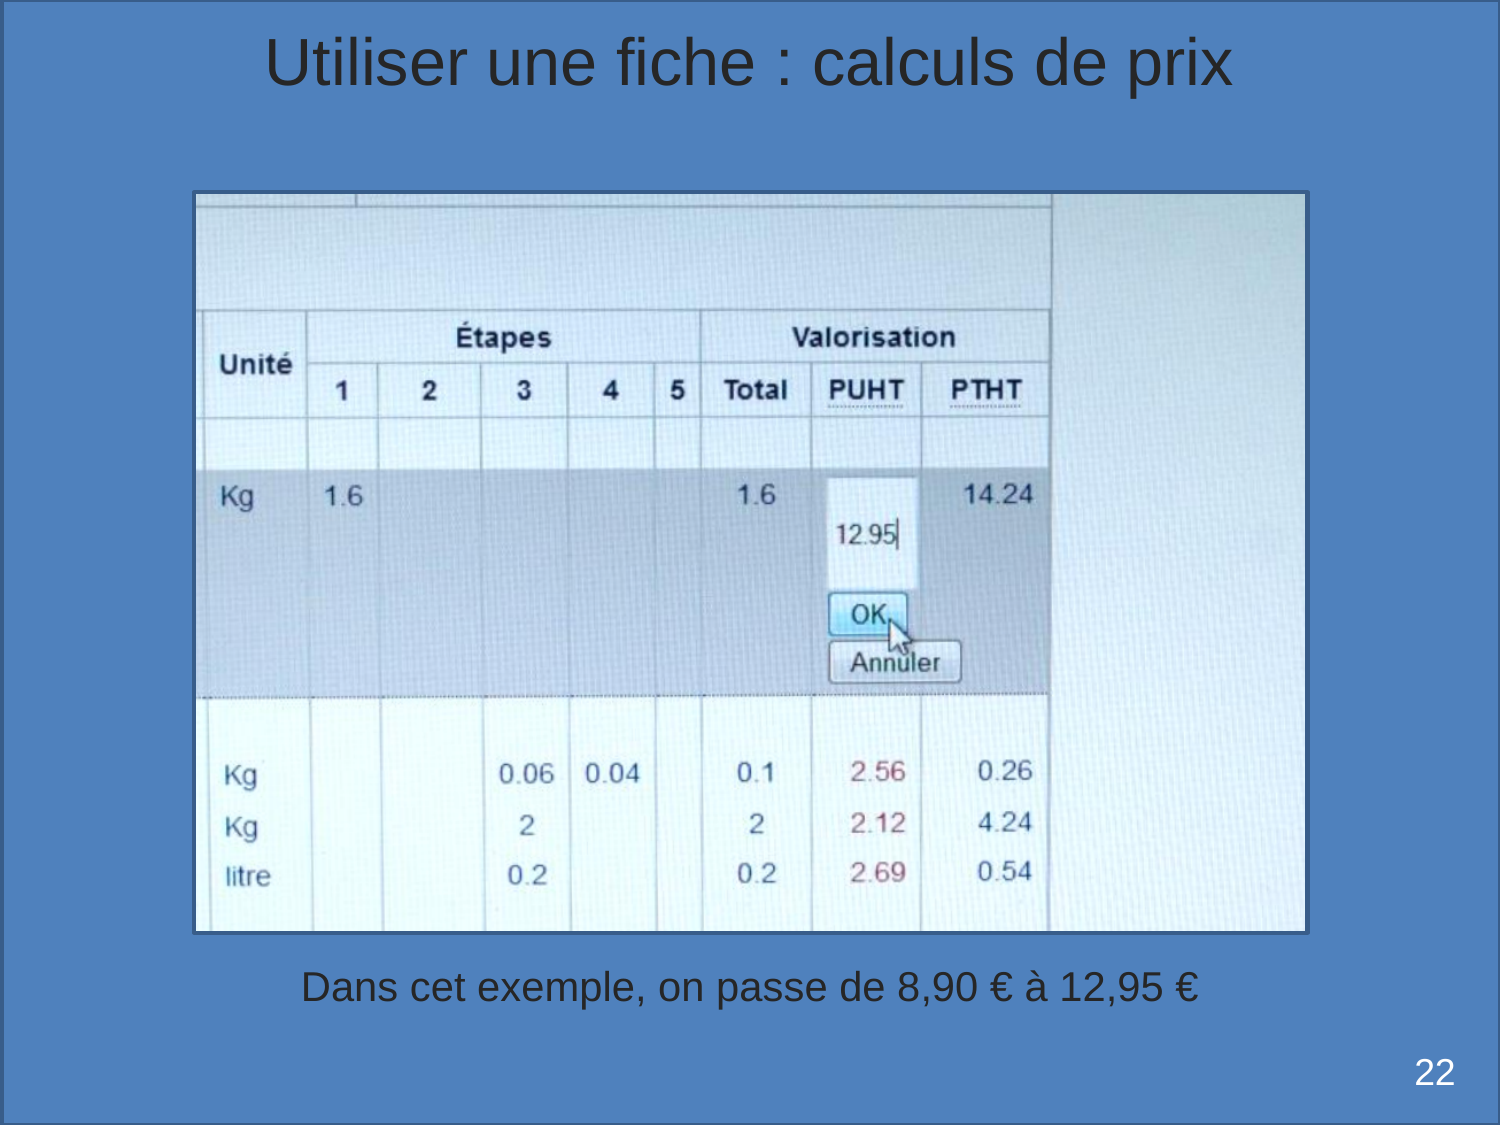

Utiliser une fiche : calculs de prix
# Dans cet exemple, on passe de 8,90 € à 12,95 €